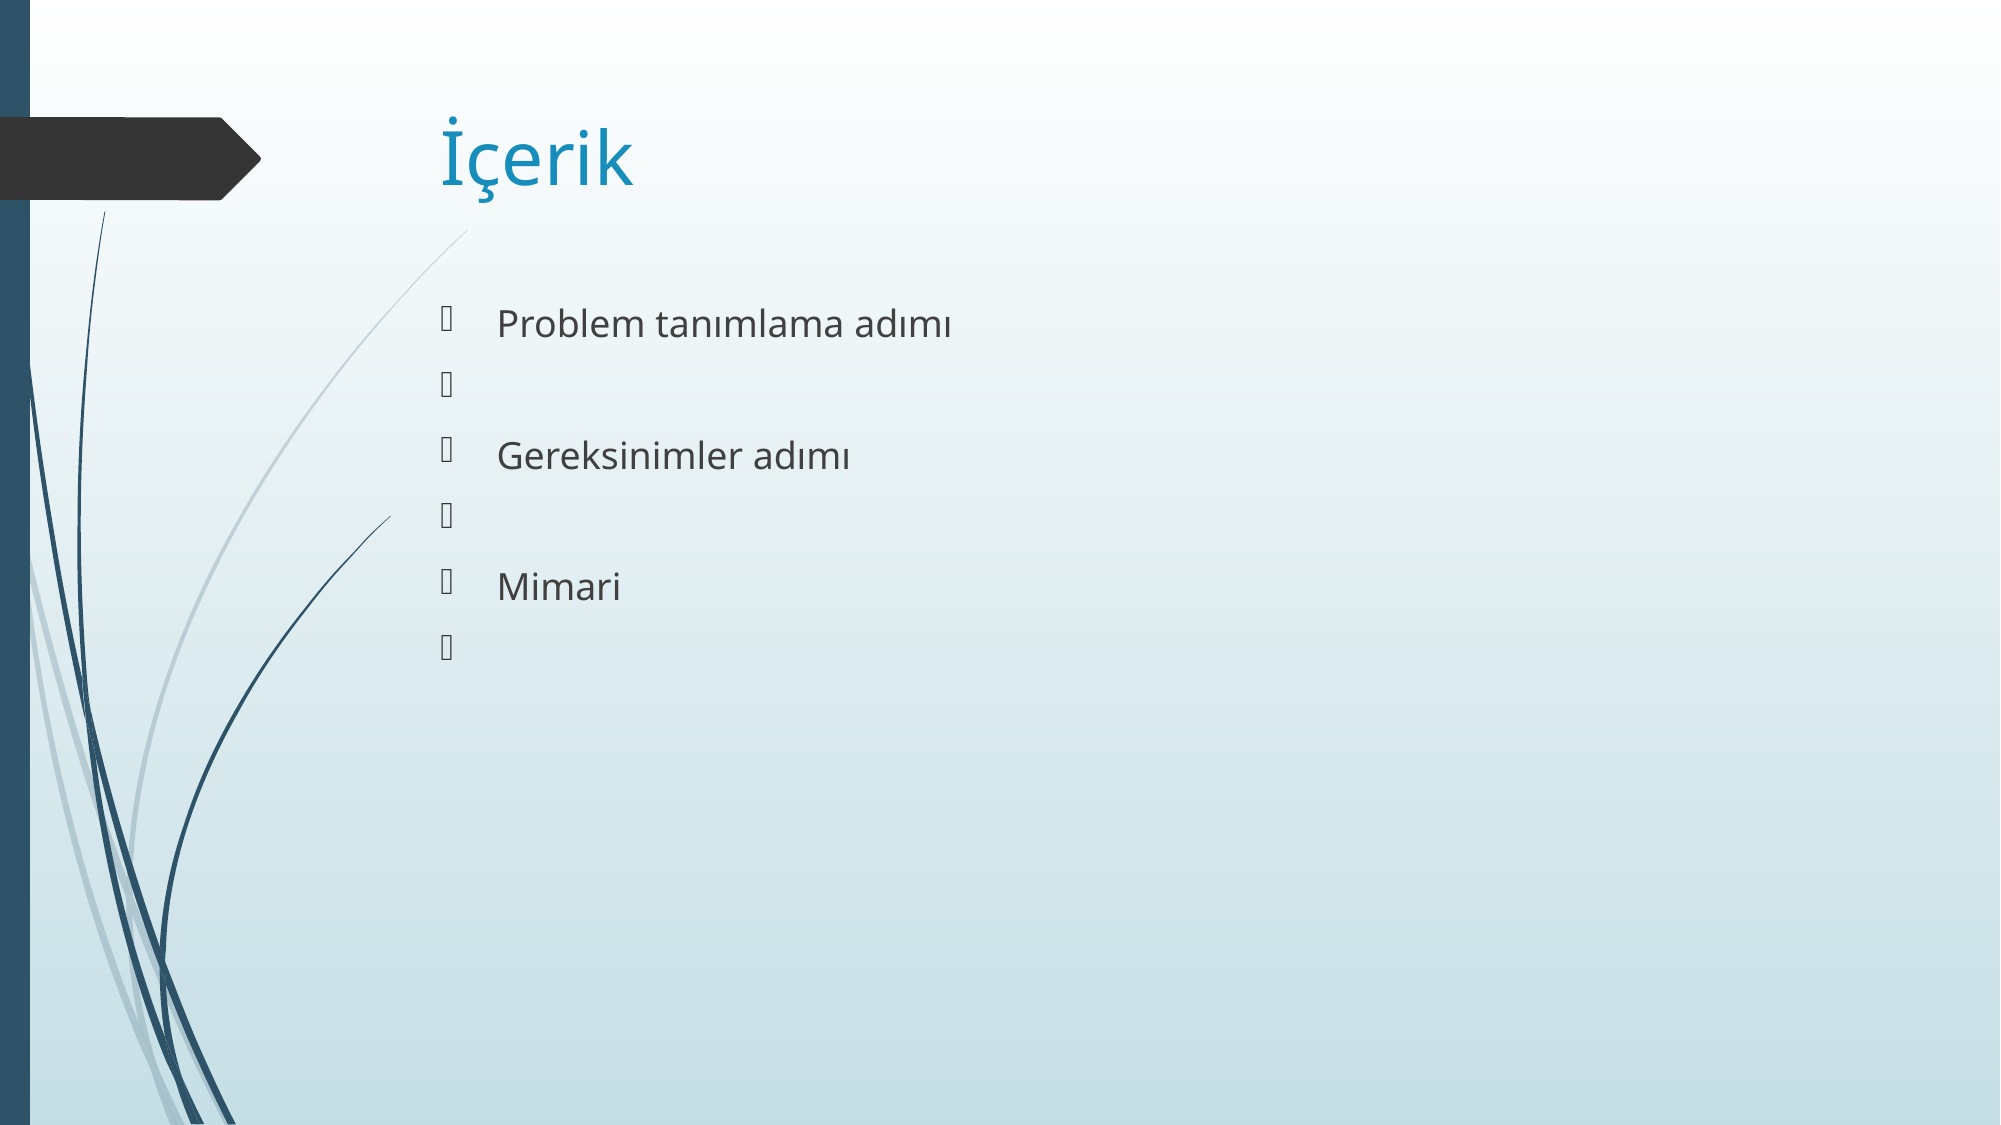

# İçerik
Problem tanımlama adımı
Gereksinimler adımı
Mimari